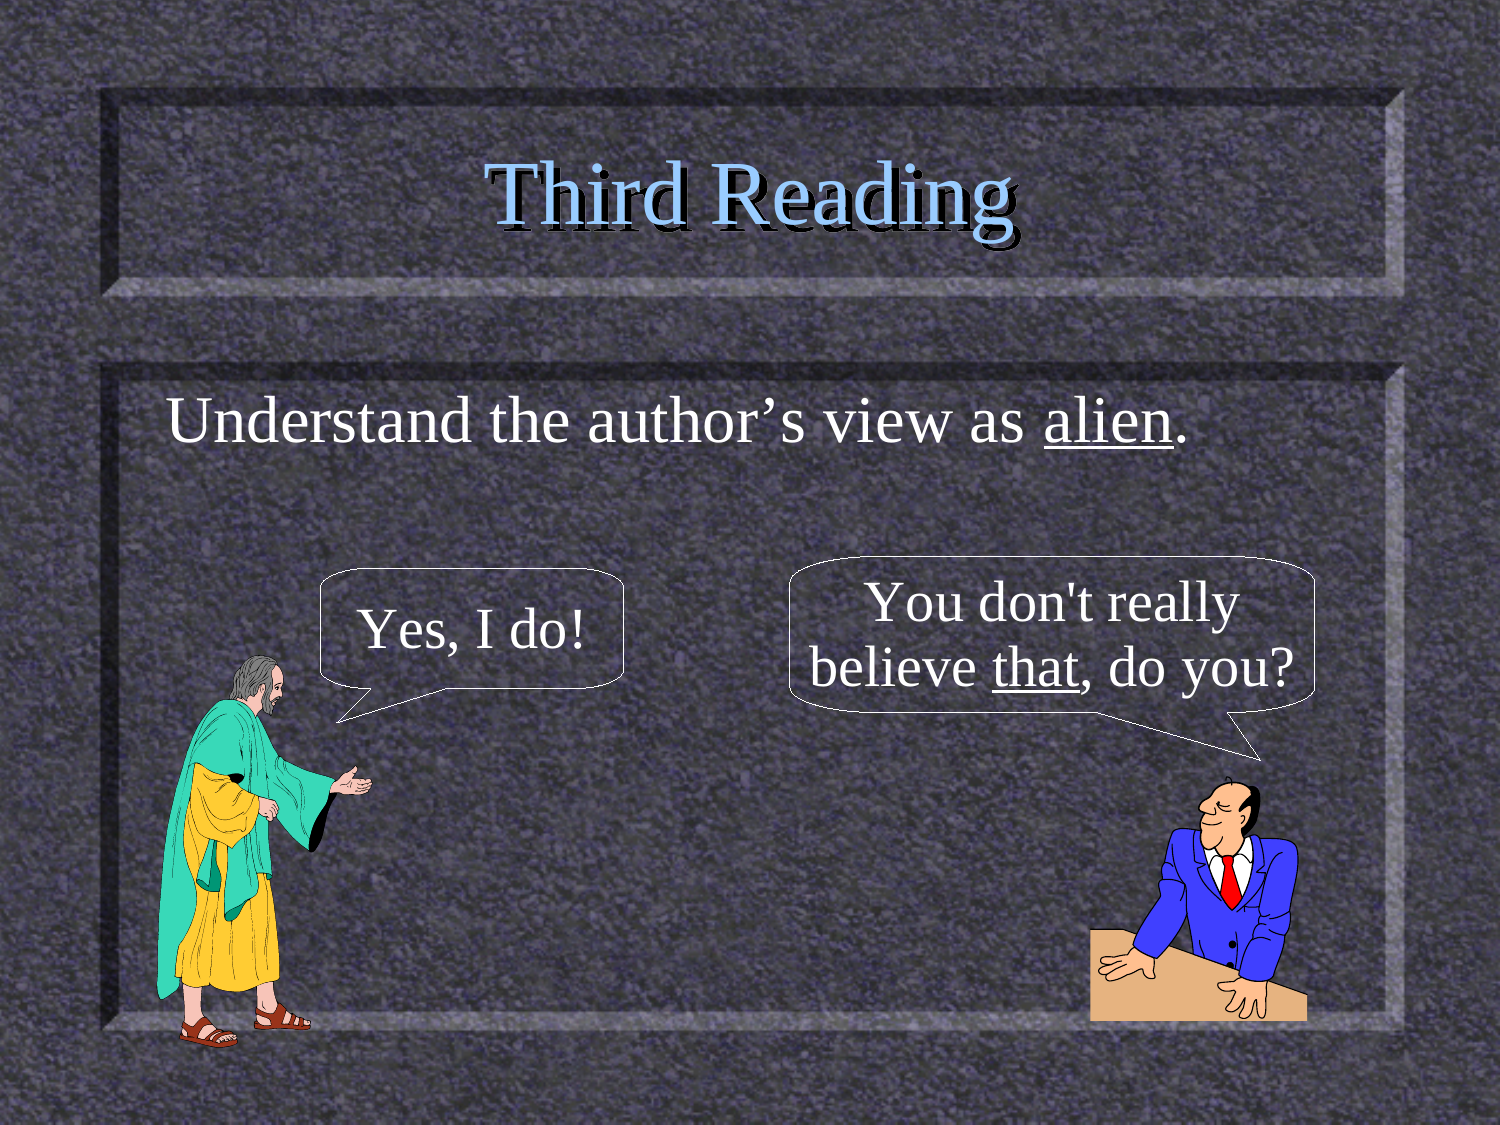

# Third Reading
Understand the author’s view as alien.
You don't really
believe that, do you?
Yes, I do!